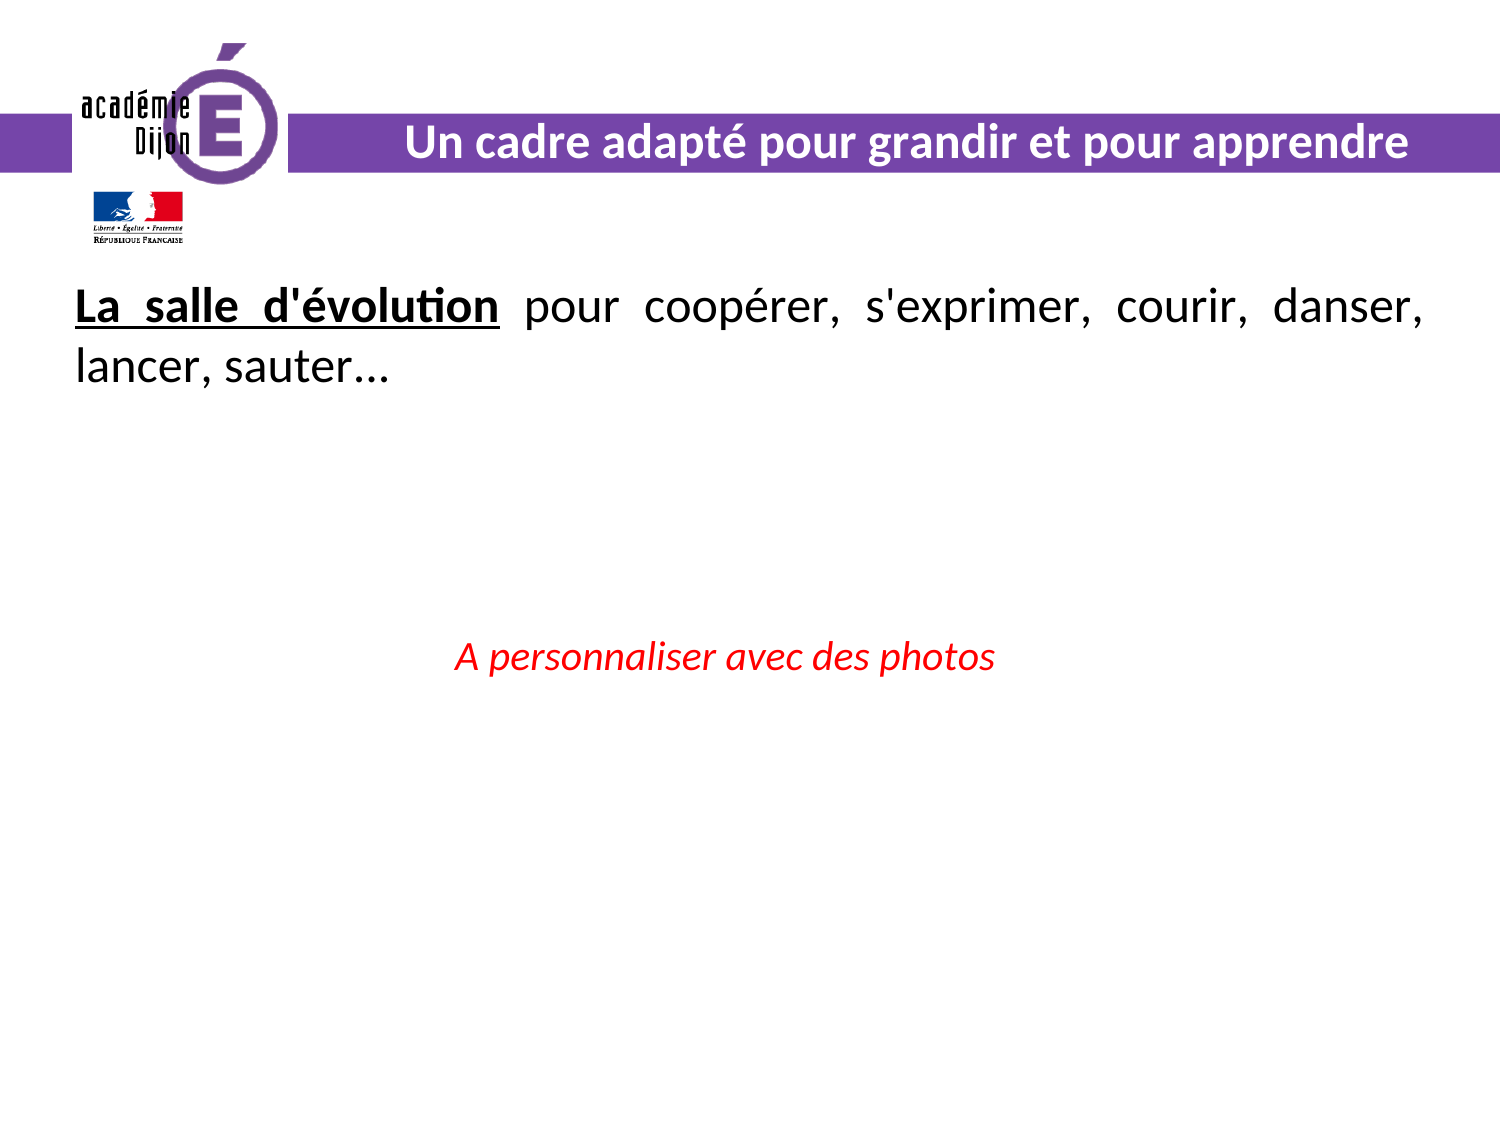

# Un cadre adapté pour grandir et pour apprendre
La salle d'évolution pour coopérer, s'exprimer, courir, danser, lancer, sauter...
A personnaliser avec des photos